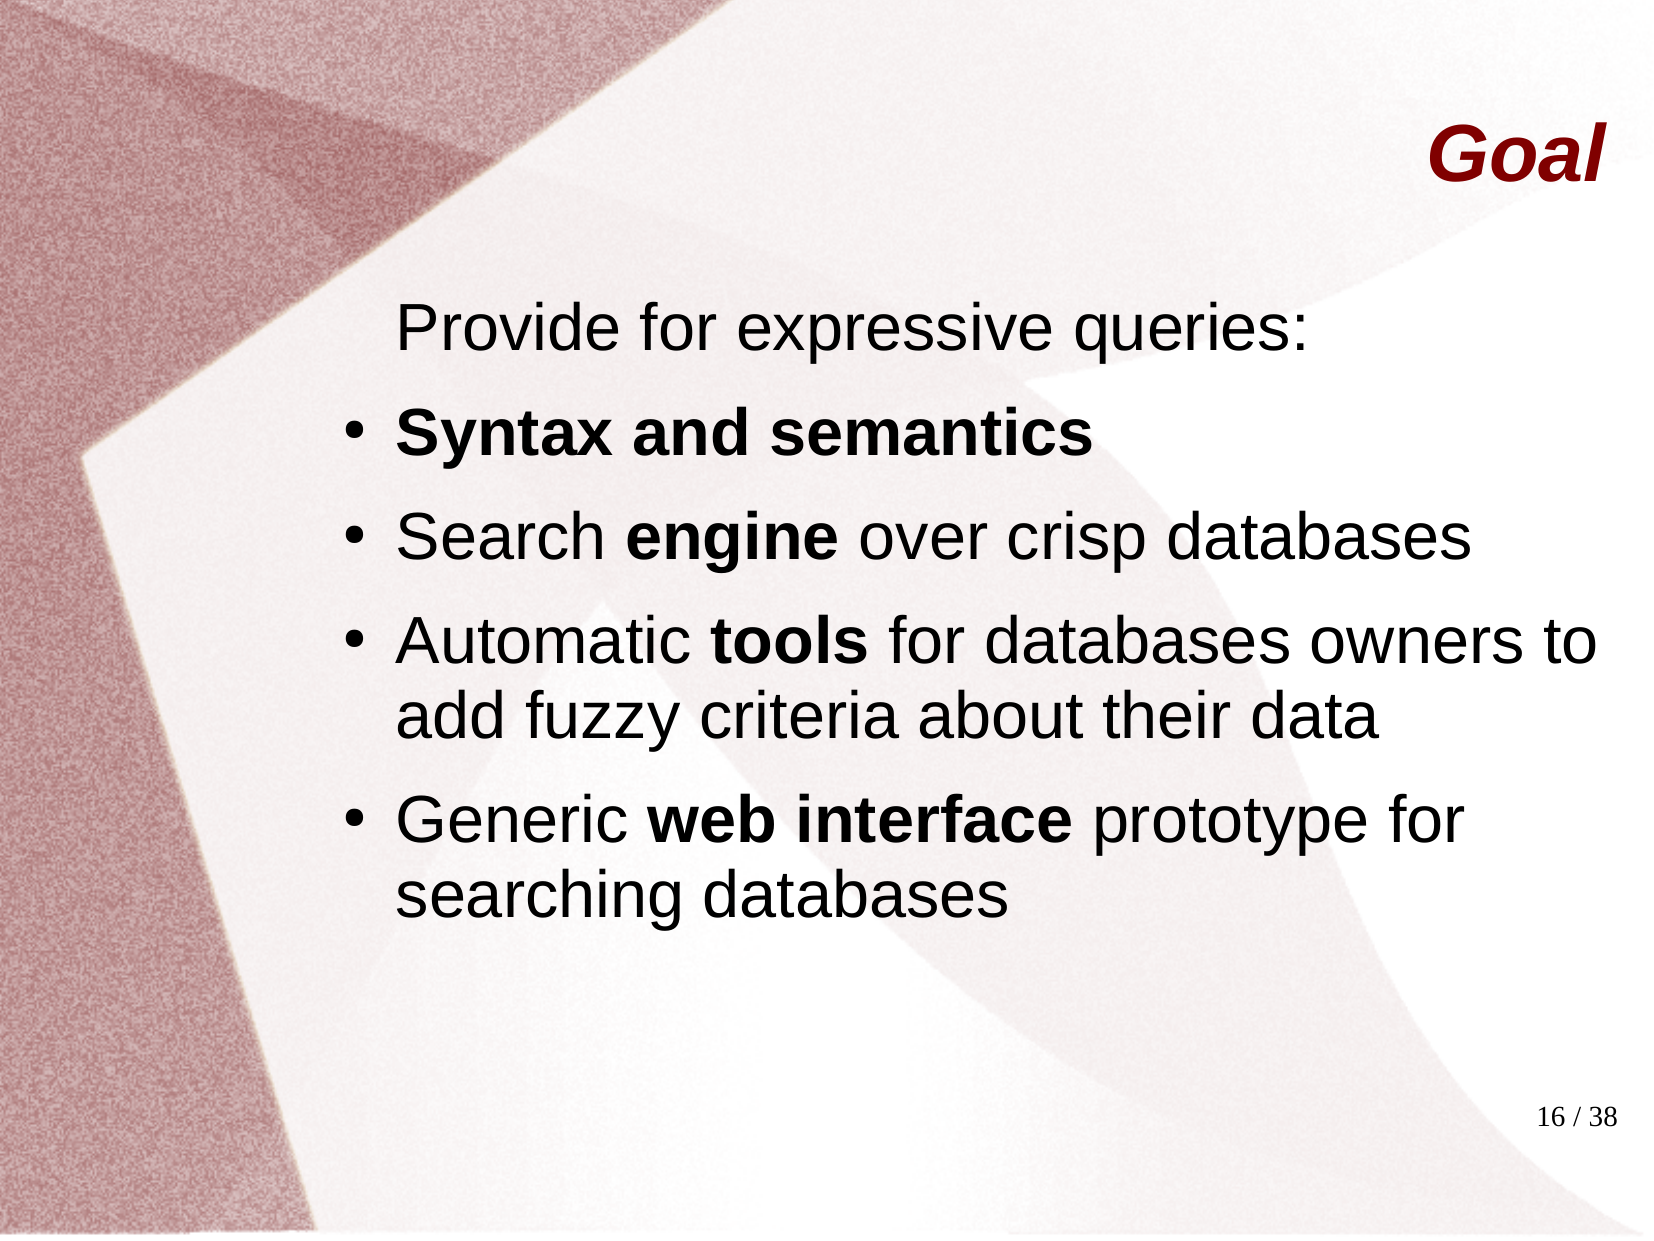

# Goal
Provide for expressive queries:
Syntax and semantics
Search engine over crisp databases
Automatic tools for databases owners to add fuzzy criteria about their data
Generic web interface prototype for searching databases
16